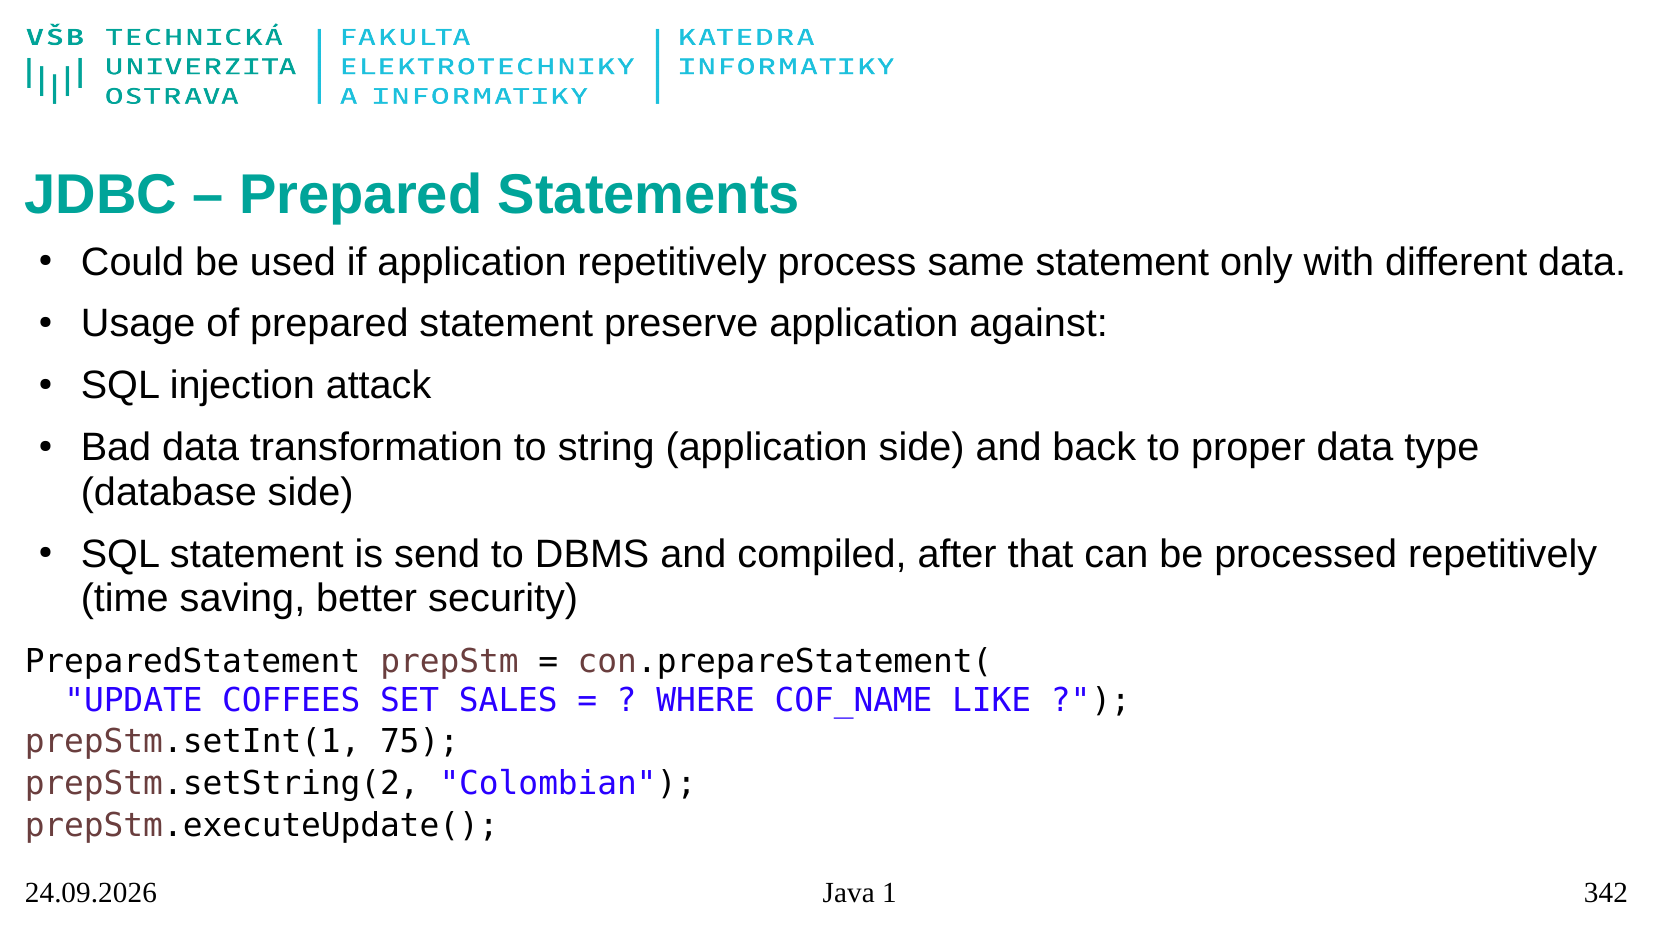

# JDBC – Prepared Statements
Could be used if application repetitively process same statement only with different data.
Usage of prepared statement preserve application against:
SQL injection attack
Bad data transformation to string (application side) and back to proper data type (database side)
SQL statement is send to DBMS and compiled, after that can be processed repetitively (time saving, better security)
PreparedStatement prepStm = con.prepareStatement(
 "UPDATE COFFEES SET SALES = ? WHERE COF_NAME LIKE ?");
prepStm.setInt(1, 75);
prepStm.setString(2, "Colombian");
prepStm.executeUpdate();
Java 1
342